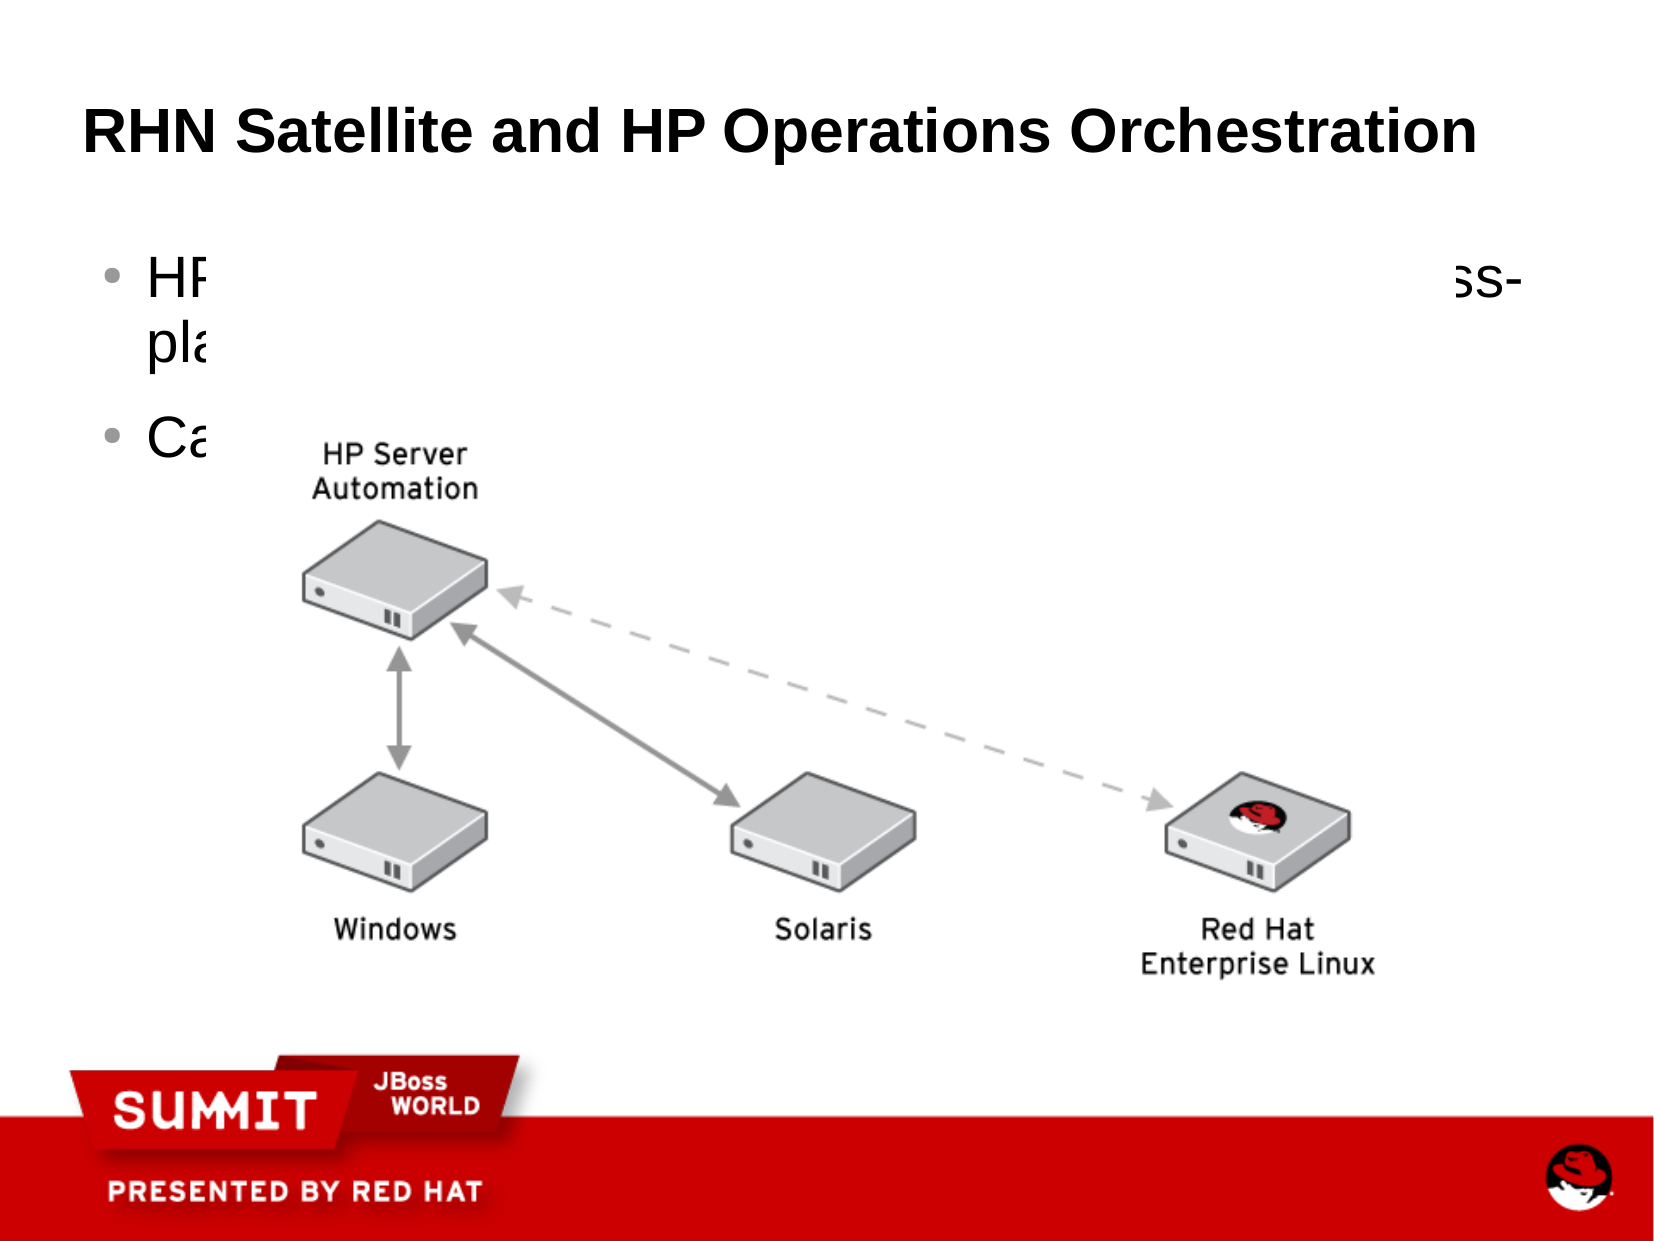

# RHN Satellite and HP Operations Orchestration
HP Server Automation can manage lifecycle of cross-platform systems
Cannot manage all aspects of RHEL